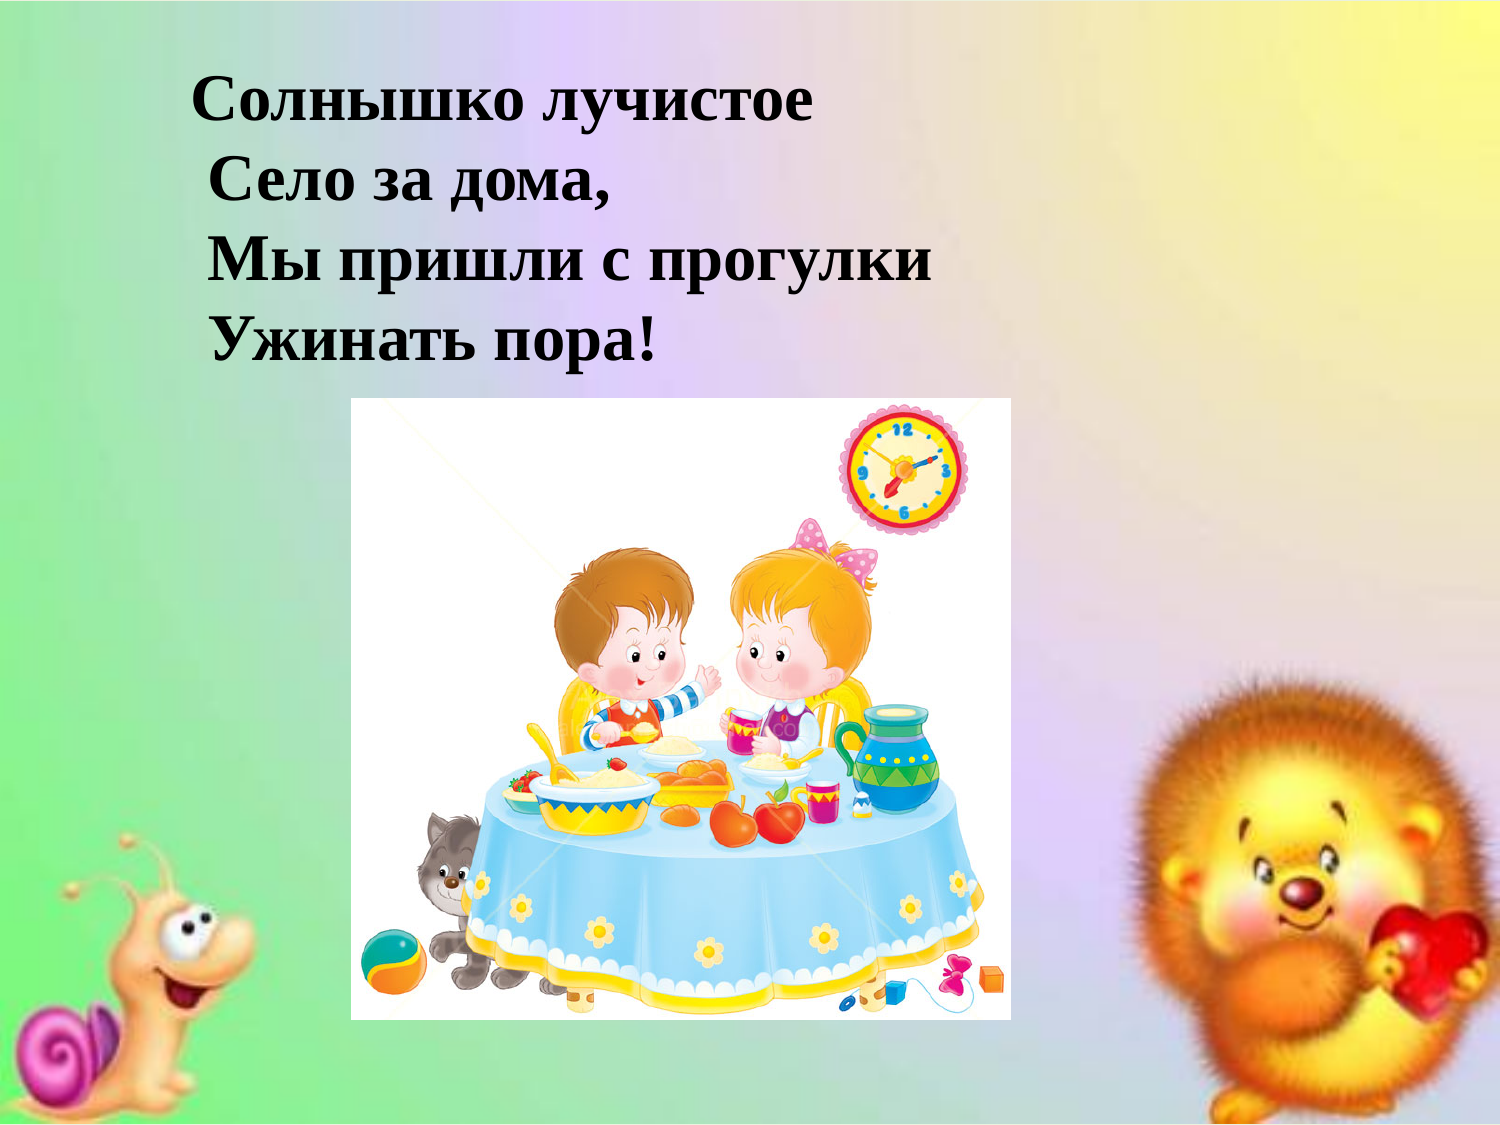

#
Солнышко лучистое
 Село за дома,
 Мы пришли с прогулки
 Ужинать пора!